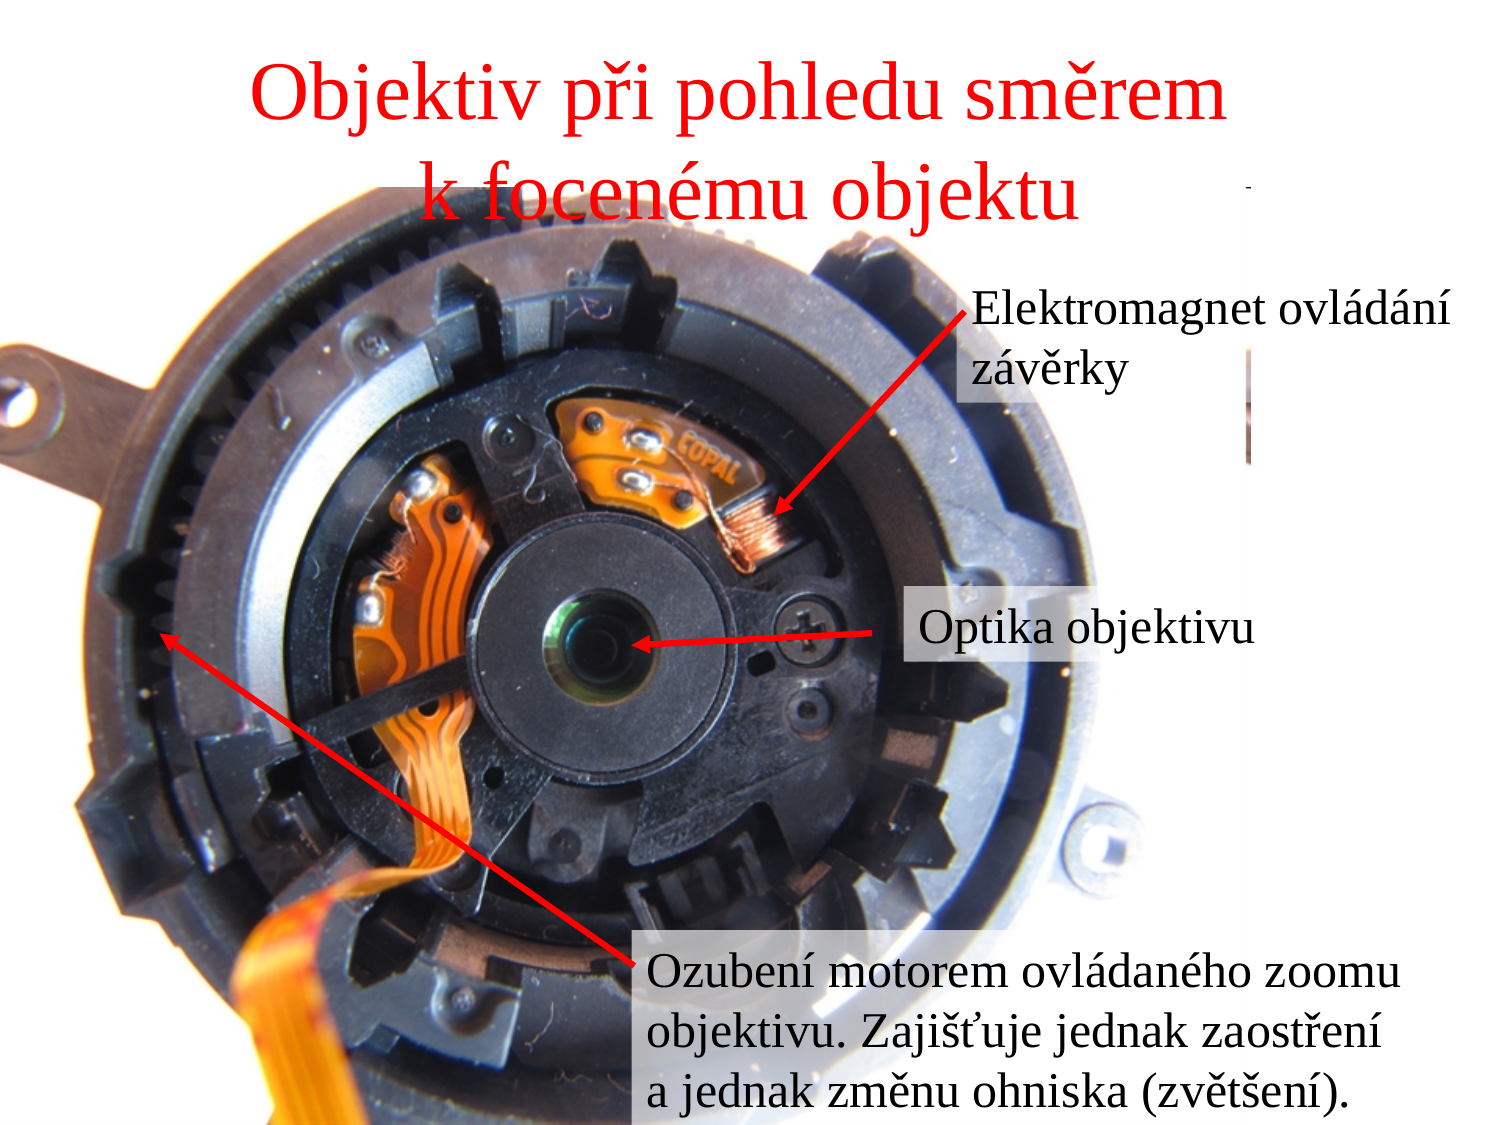

# Objektiv při pohledu směrem k focenému objektu
Elektromagnet ovládání závěrky
Optika objektivu
Ozubení motorem ovládaného zoomu objektivu. Zajišťuje jednak zaostření
a jednak změnu ohniska (zvětšení).